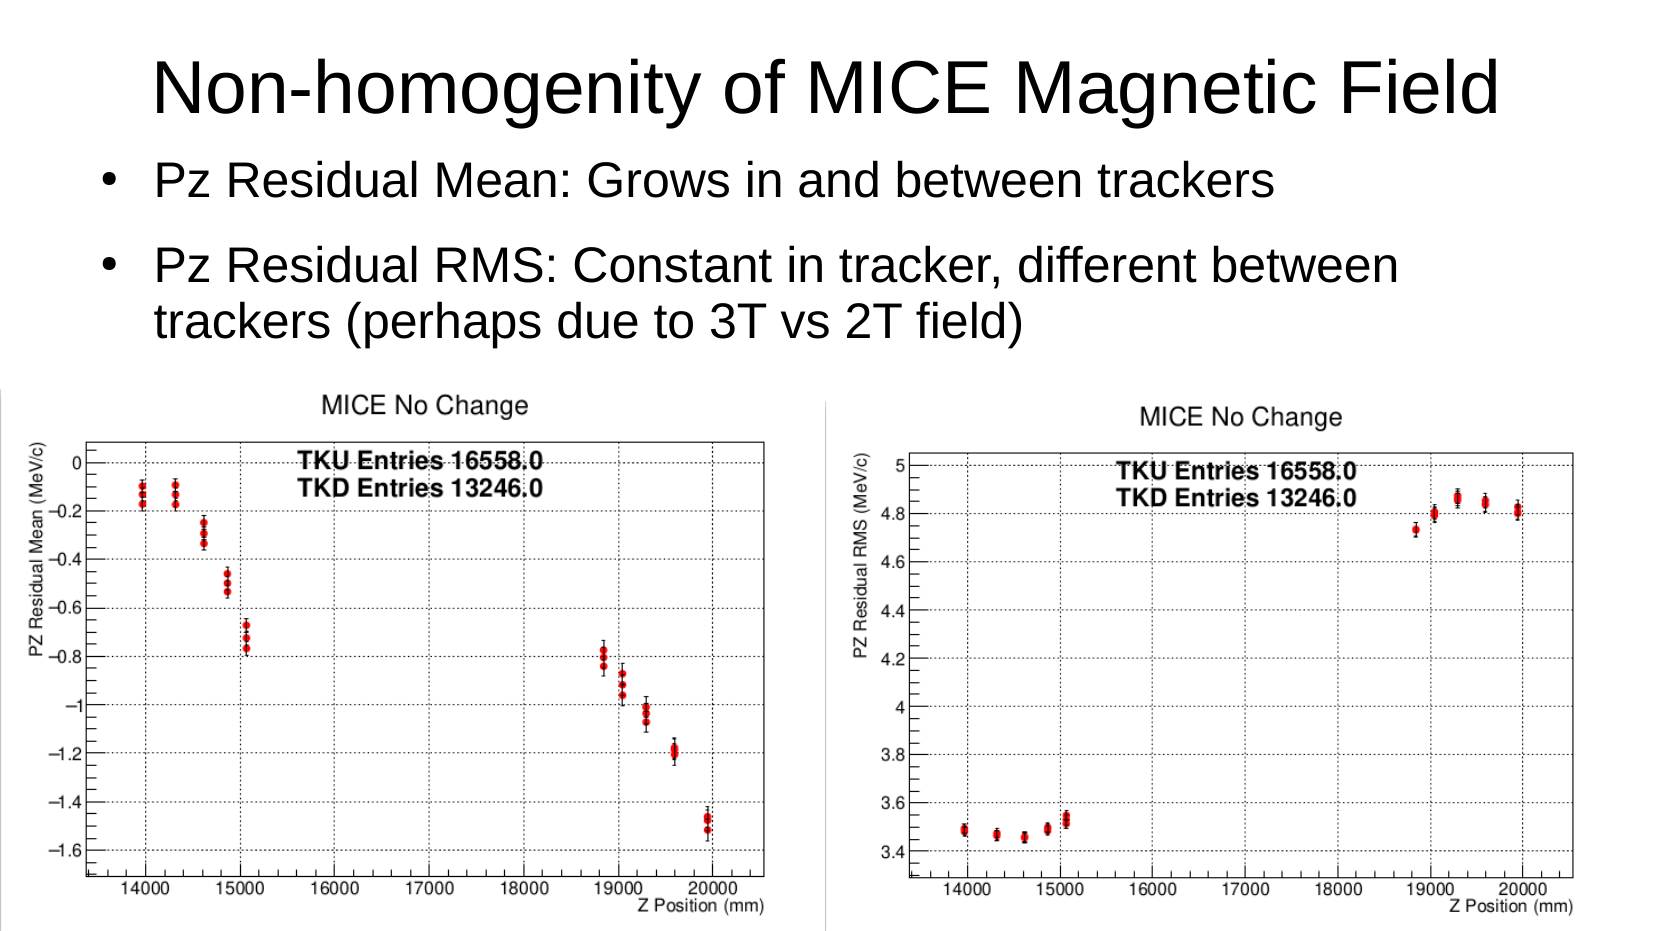

# Non-homogenity of MICE Magnetic Field
Pz Residual Mean: Grows in and between trackers
Pz Residual RMS: Constant in tracker, different between trackers (perhaps due to 3T vs 2T field)